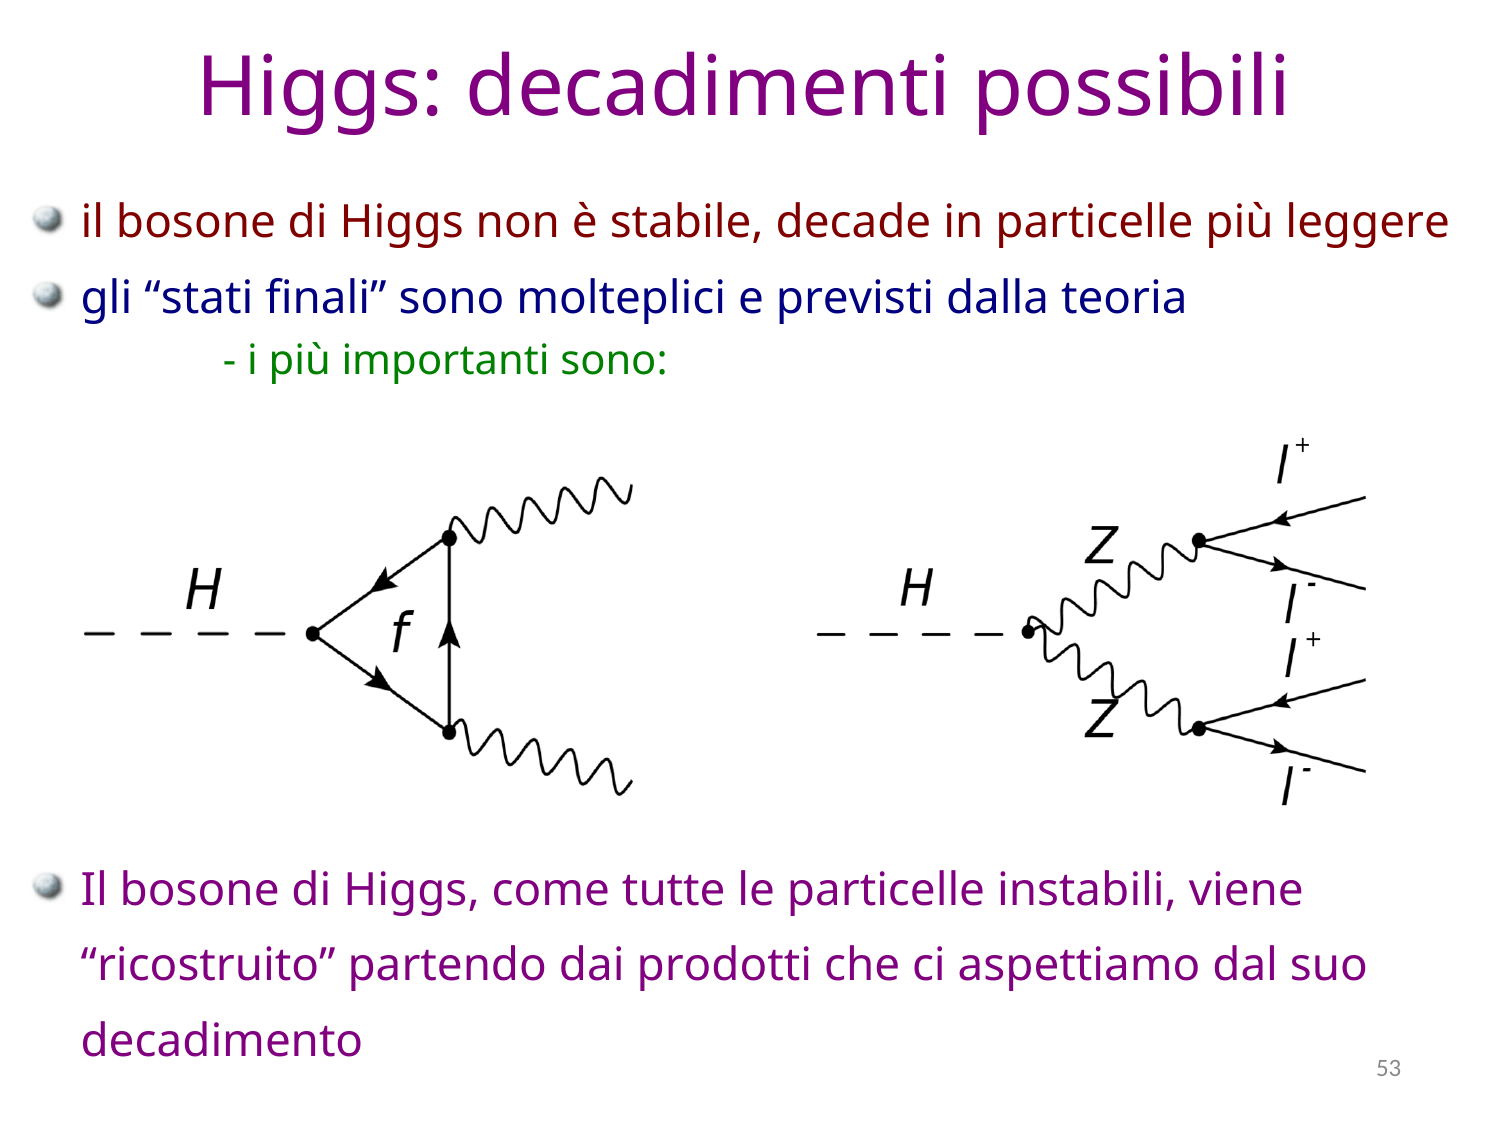

# Higgs: decadimenti possibili
il bosone di Higgs non è stabile, decade in particelle più leggere
gli “stati finali” sono molteplici e previsti dalla teoria
- i più importanti sono:
Il bosone di Higgs, come tutte le particelle instabili, viene “ricostruito” partendo dai prodotti che ci aspettiamo dal suo decadimento
53